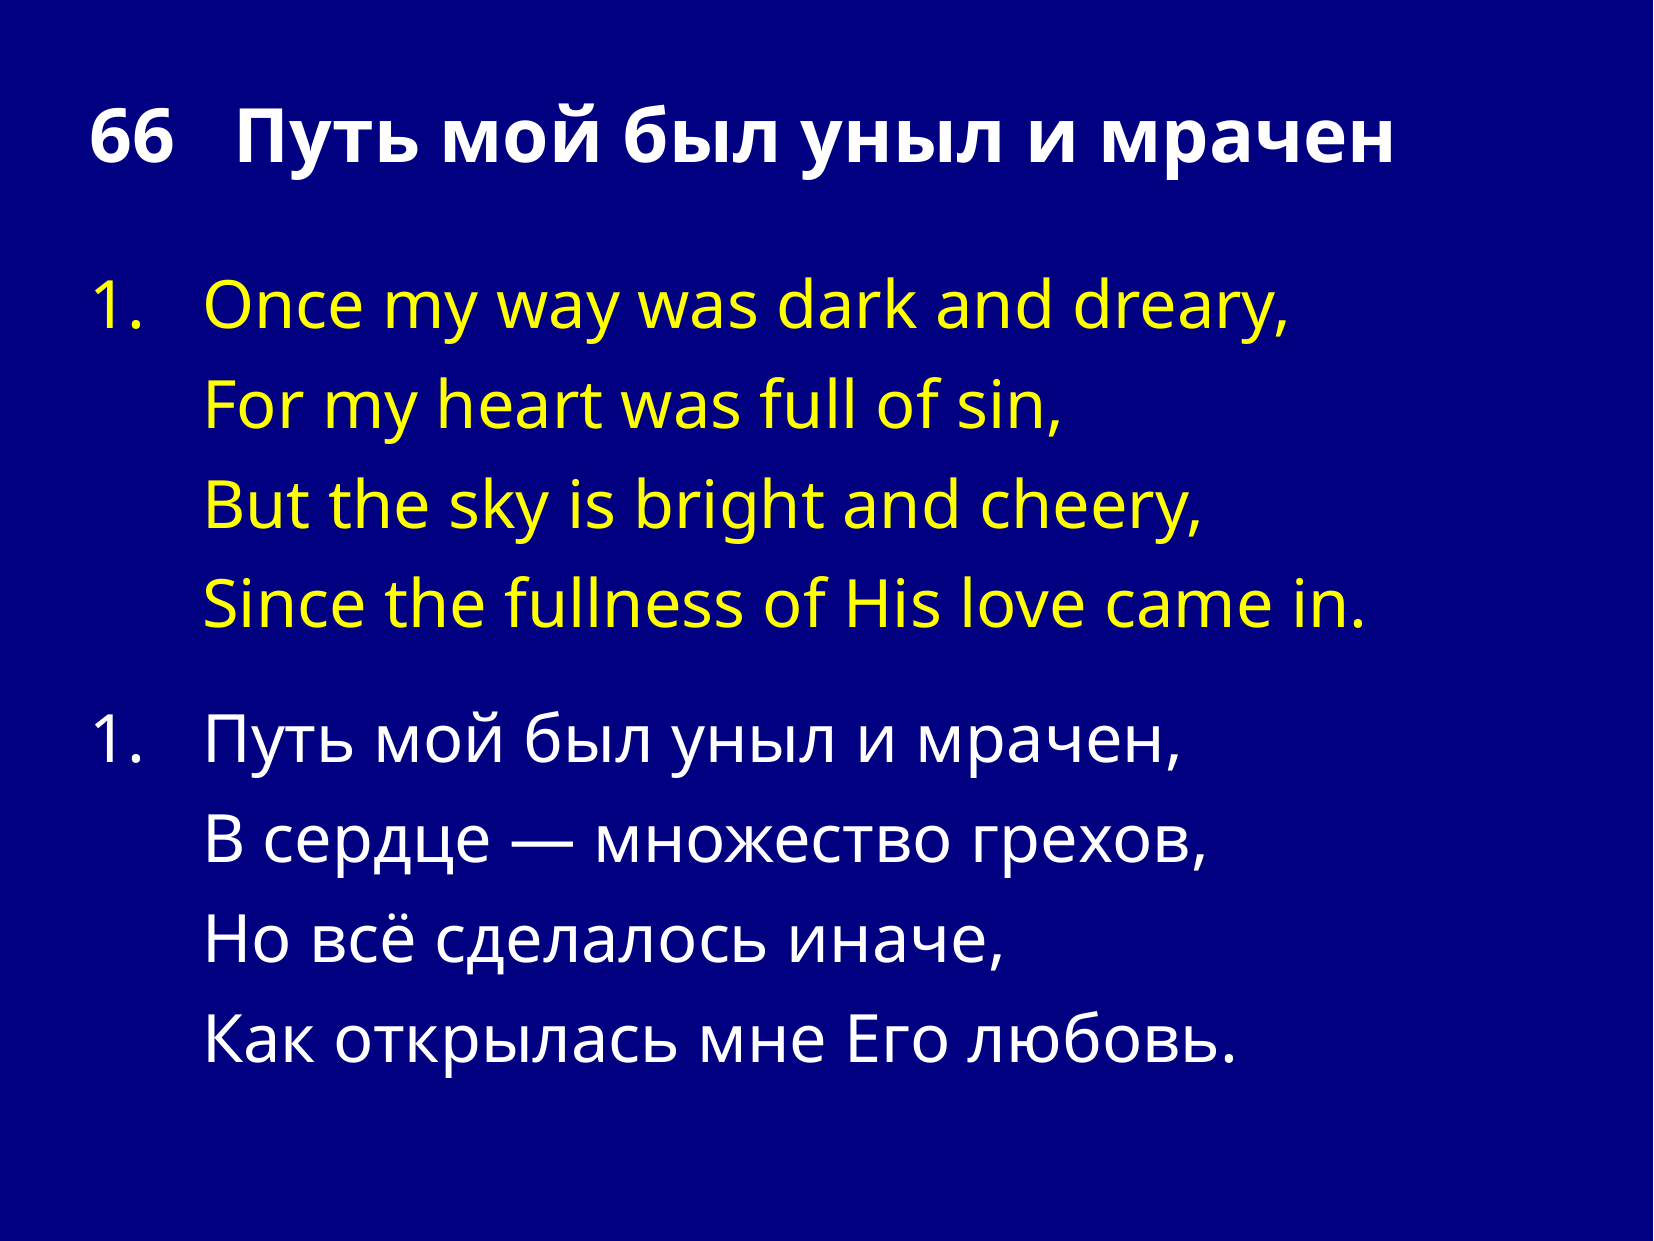

66 Путь мой был уныл и мрачен
1.	Once my way was dark and dreary,
	For my heart was full of sin,
	But the sky is bright and cheery,
	Since the fullness of His love came in.
1.	Путь мой был уныл и мрачен,
	В сердце — множество грехов,
	Но всё сделалось иначе,
	Как открылась мне Его любовь.